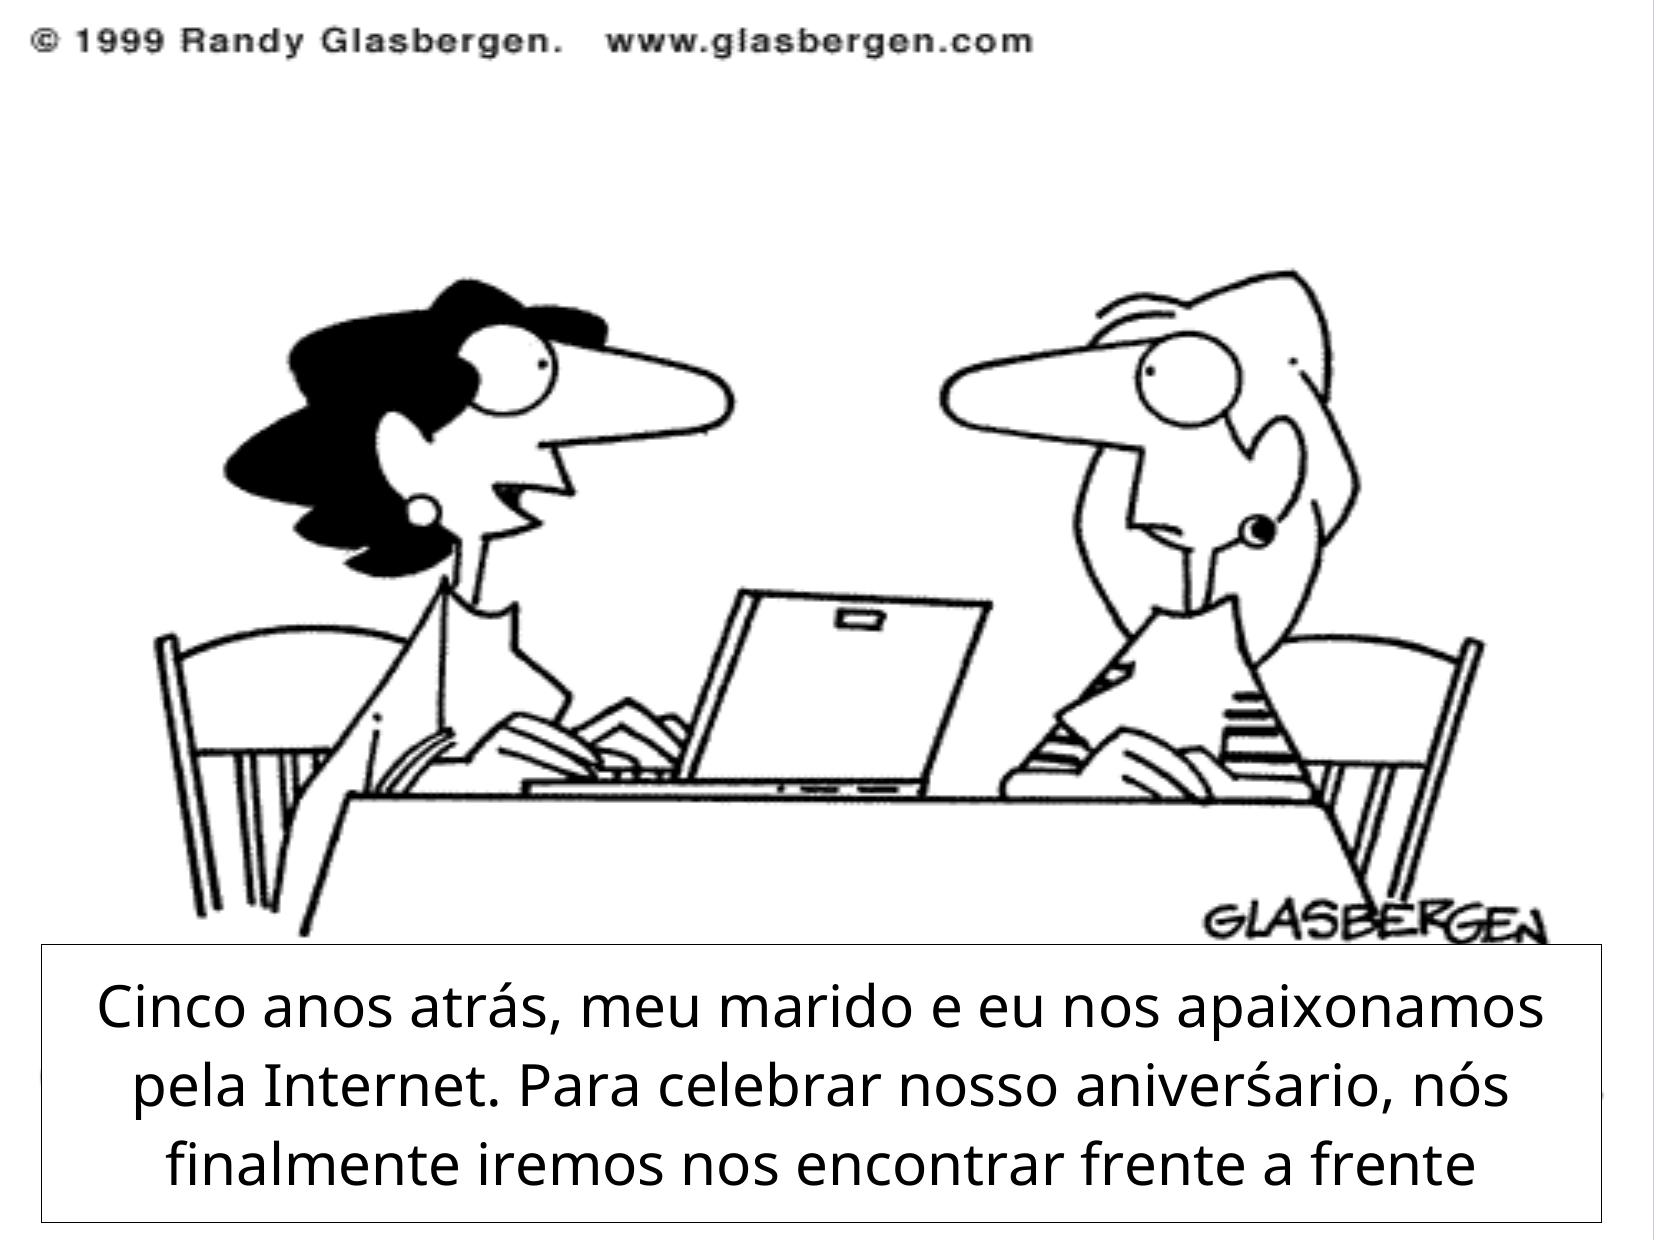

Cinco anos atrás, meu marido e eu nos apaixonamos pela Internet. Para celebrar nosso aniverśario, nós finalmente iremos nos encontrar frente a frente
8